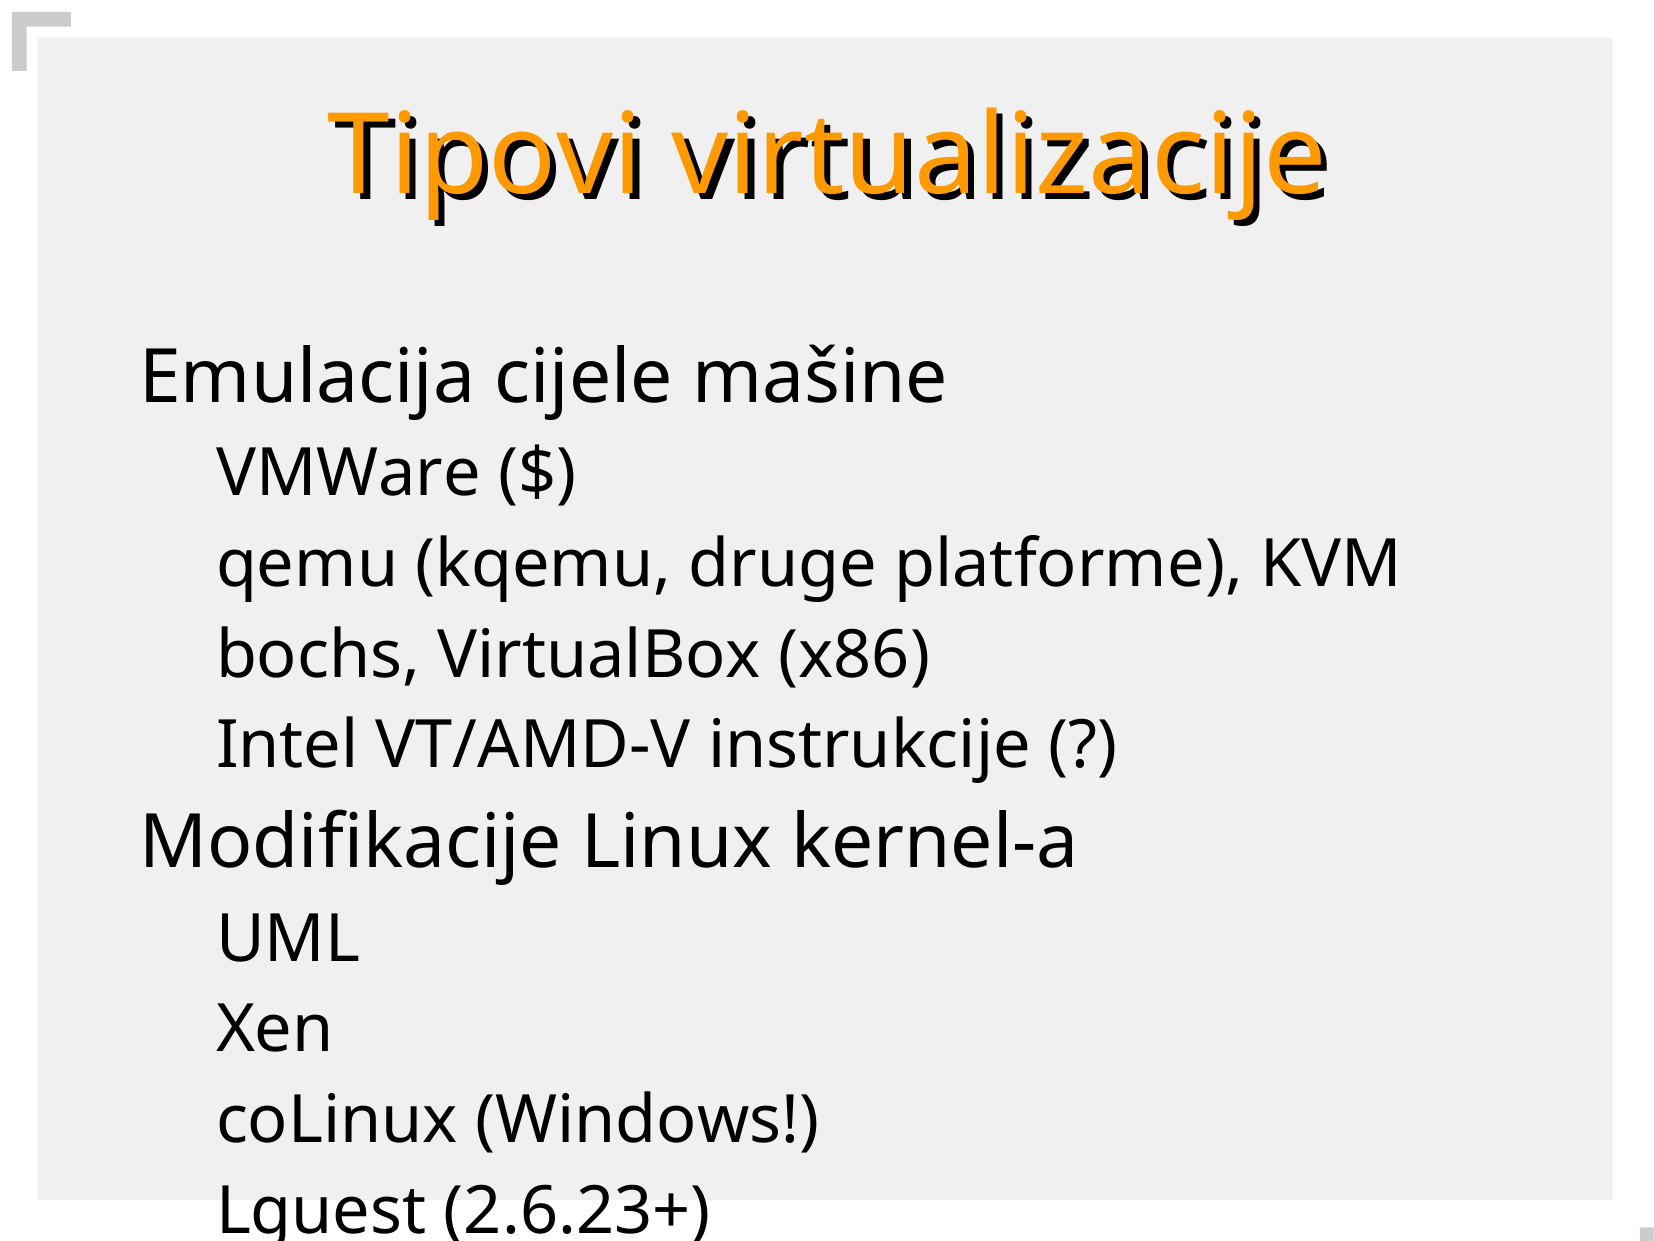

# Tipovi virtualizacije
Emulacija cijele mašine
VMWare ($)
qemu (kqemu, druge platforme), KVM
bochs, VirtualBox (x86)
Intel VT/AMD-V instrukcije (?)
Modifikacije Linux kernel-a
UML
Xen
coLinux (Windows!)
Lguest (2.6.23+)